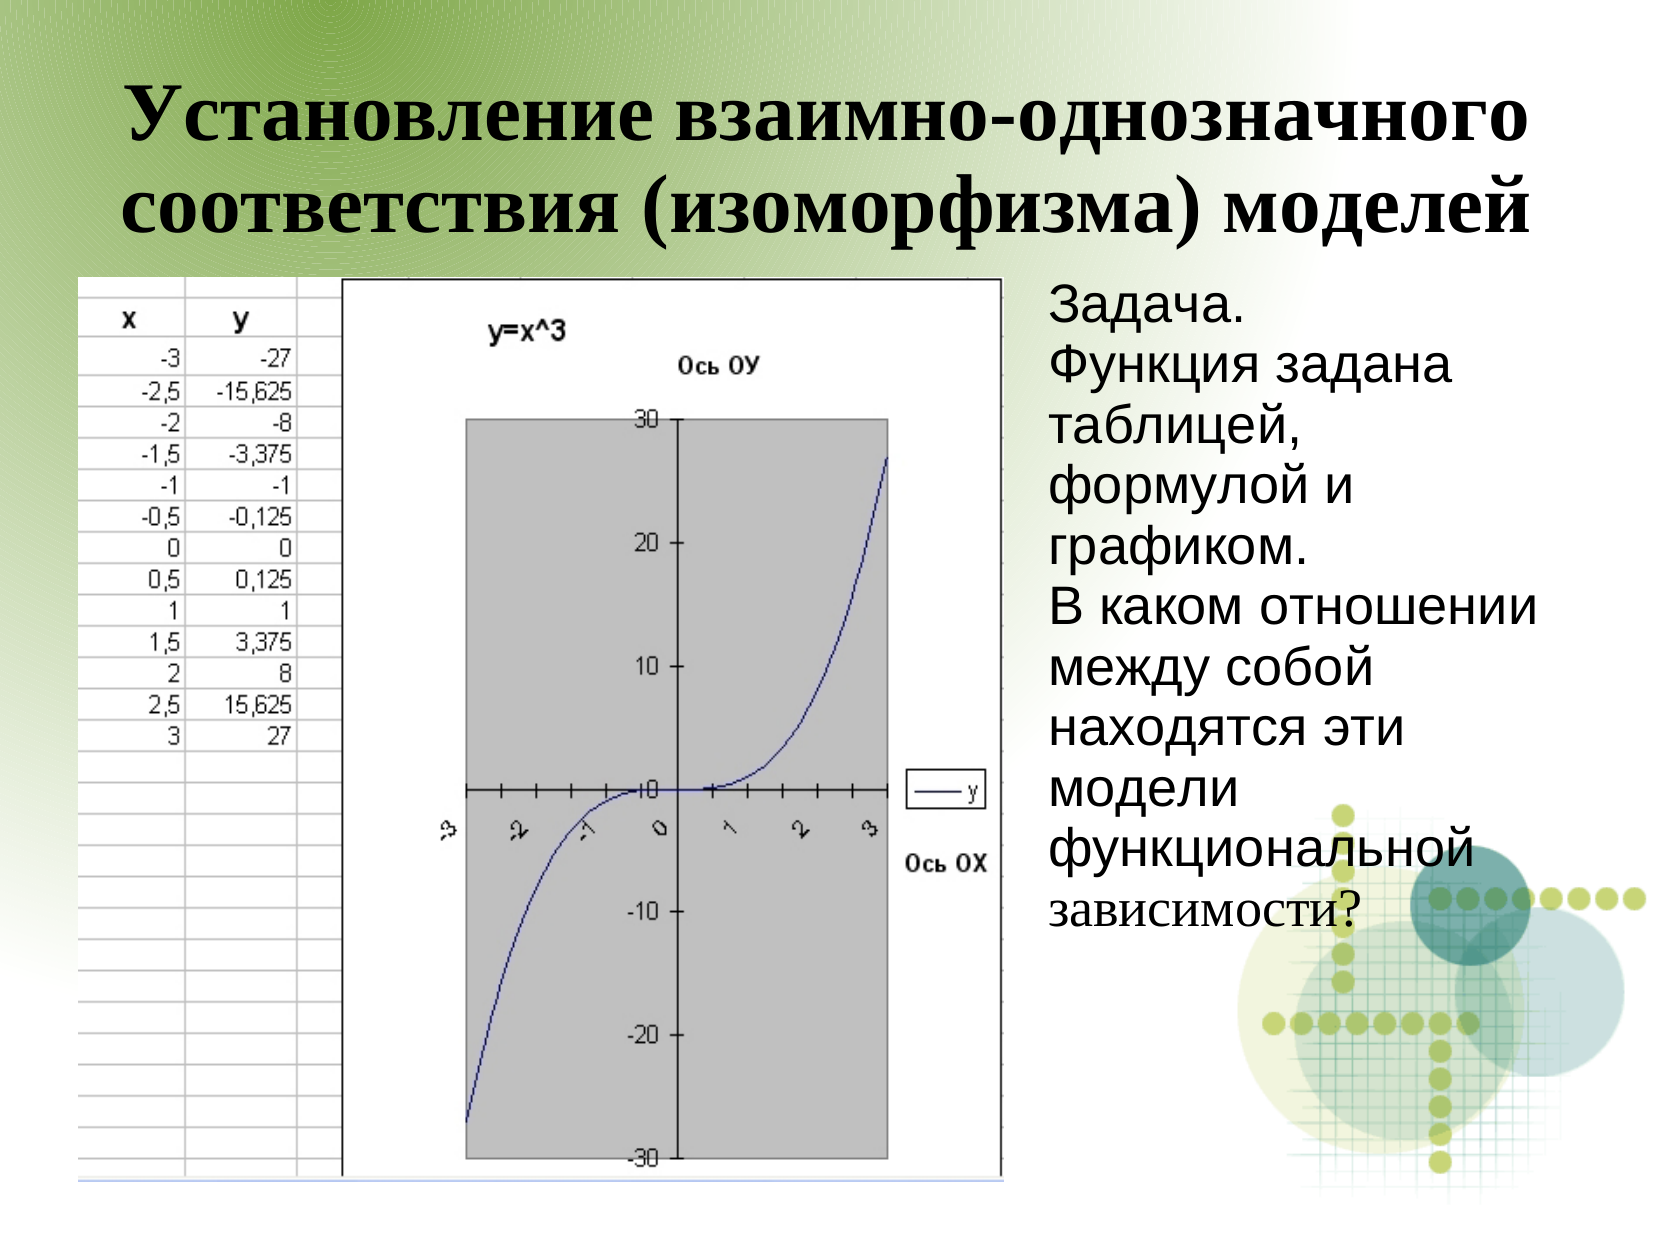

Установление взаимно-однозначного соответствия (изоморфизма) моделей
Задача.
Функция задана таблицей,
формулой и графиком.
В каком отношении между собой находятся эти модели функциональной
зависимости?